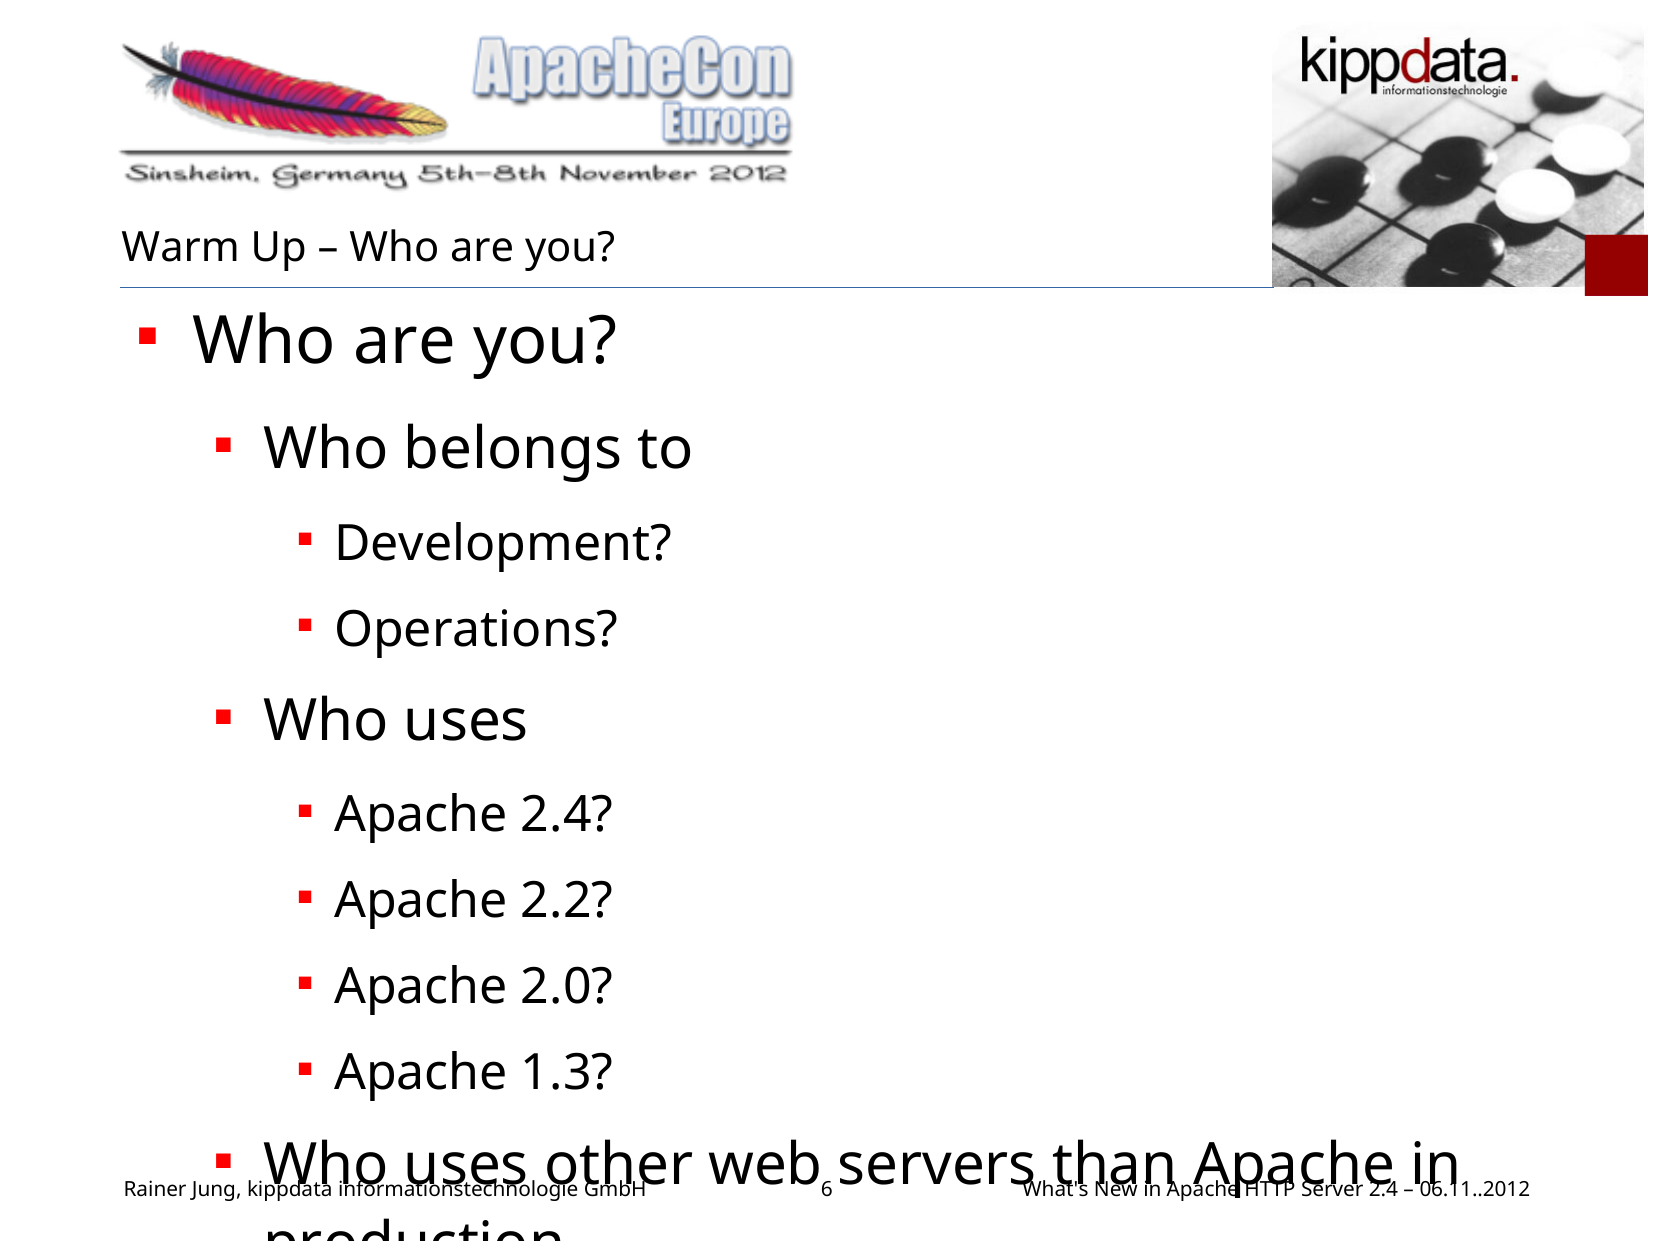

# Warm Up – Who are you?
Who are you?
Who belongs to
Development?
Operations?
Who uses
Apache 2.4?
Apache 2.2?
Apache 2.0?
Apache 1.3?
Who uses other web servers than Apache in production
(Nginx, Lighttpd, IIS)